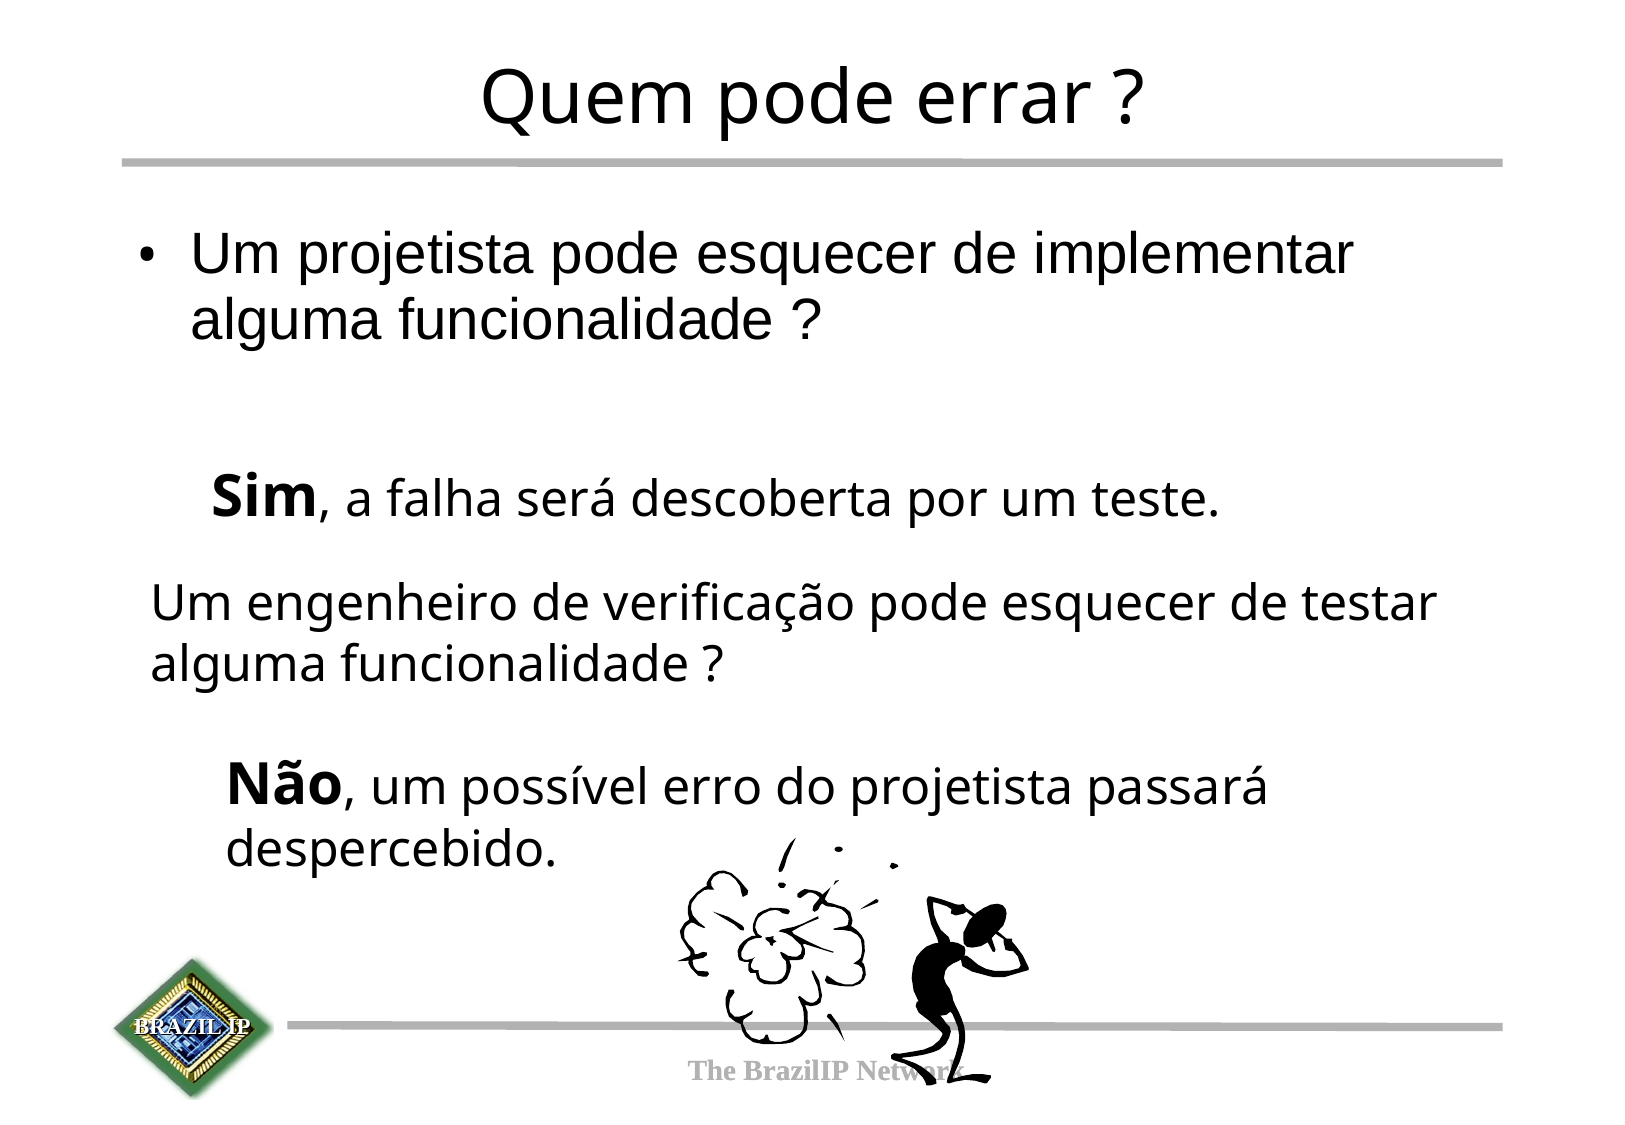

# Quem pode errar ?
Um projetista pode esquecer de implementar alguma funcionalidade ?
Sim, a falha será descoberta por um teste.
Um engenheiro de verificação pode esquecer de testar alguma funcionalidade ?
Não, um possível erro do projetista passará despercebido.